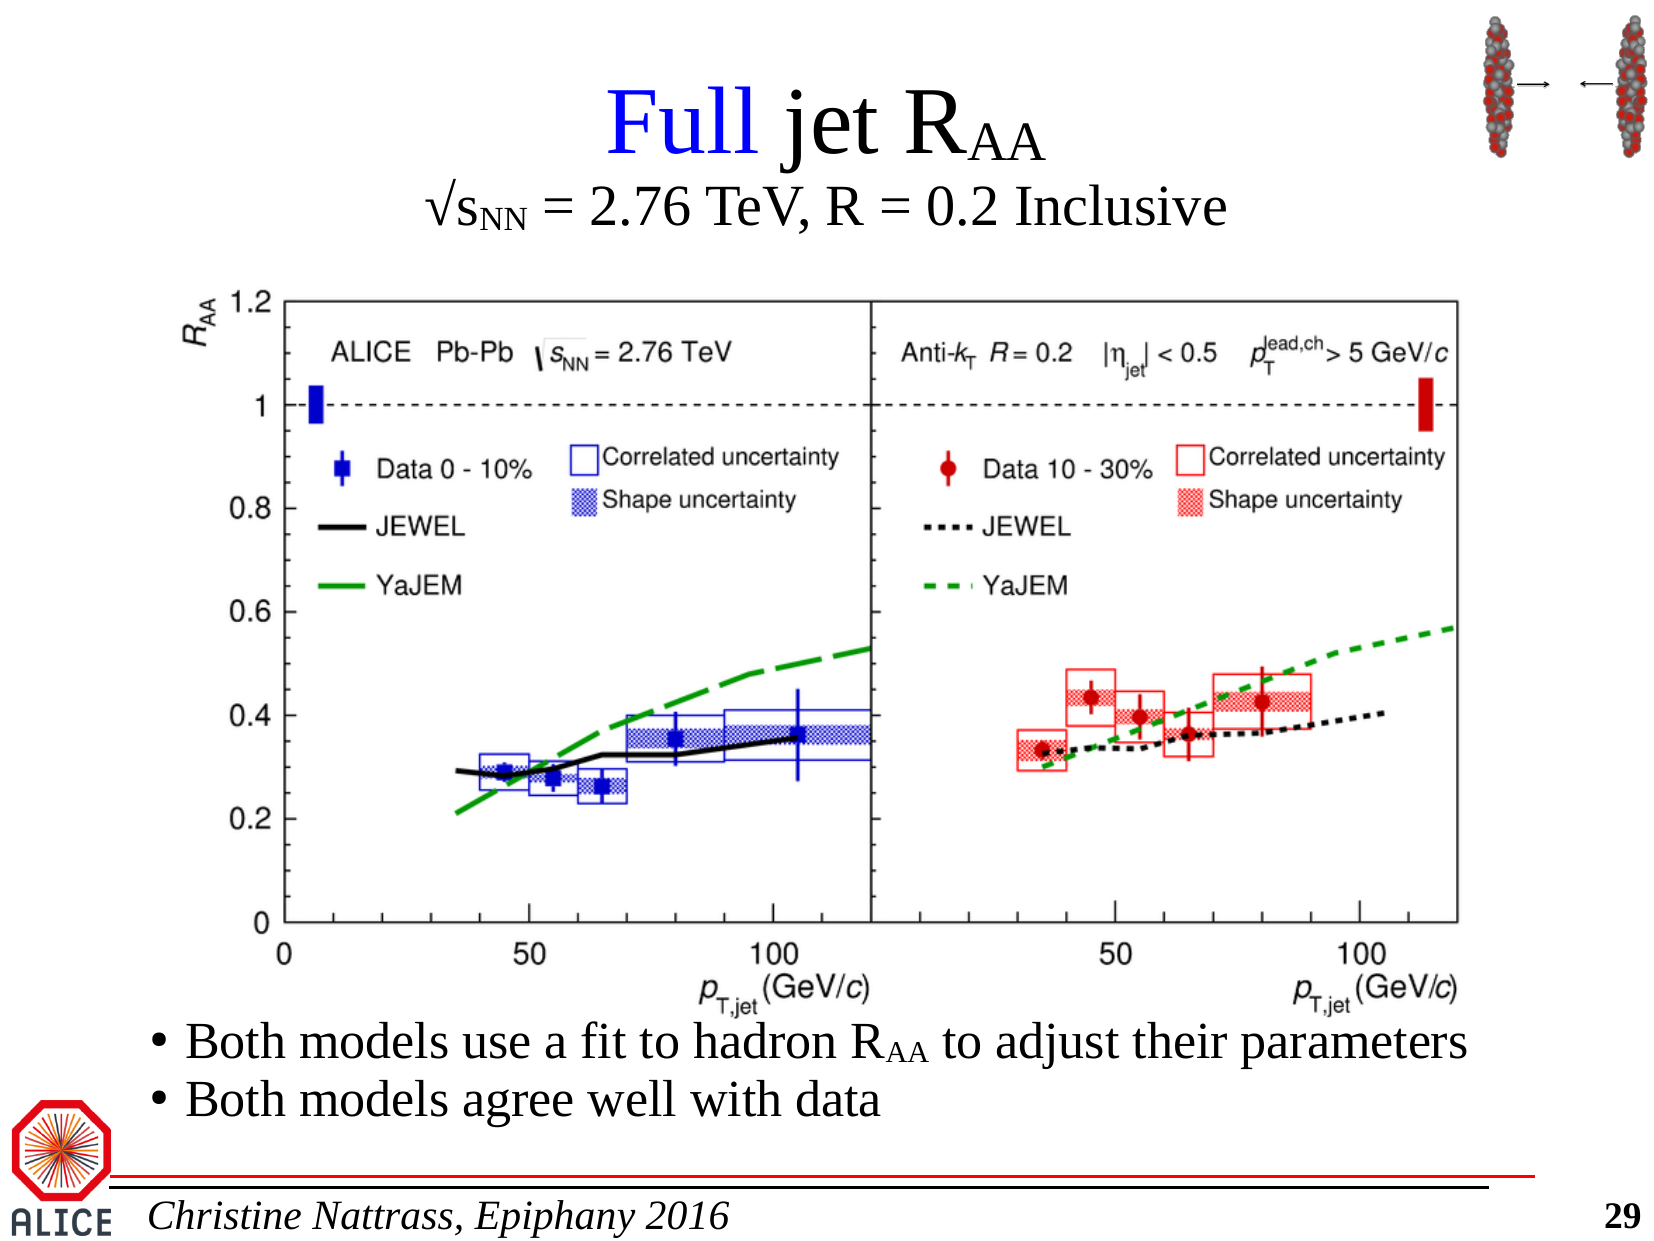

# Full jet RAA √sNN = 2.76 TeV, R = 0.2 Inclusive
Both models use a fit to hadron RAA to adjust their parameters
Both models agree well with data